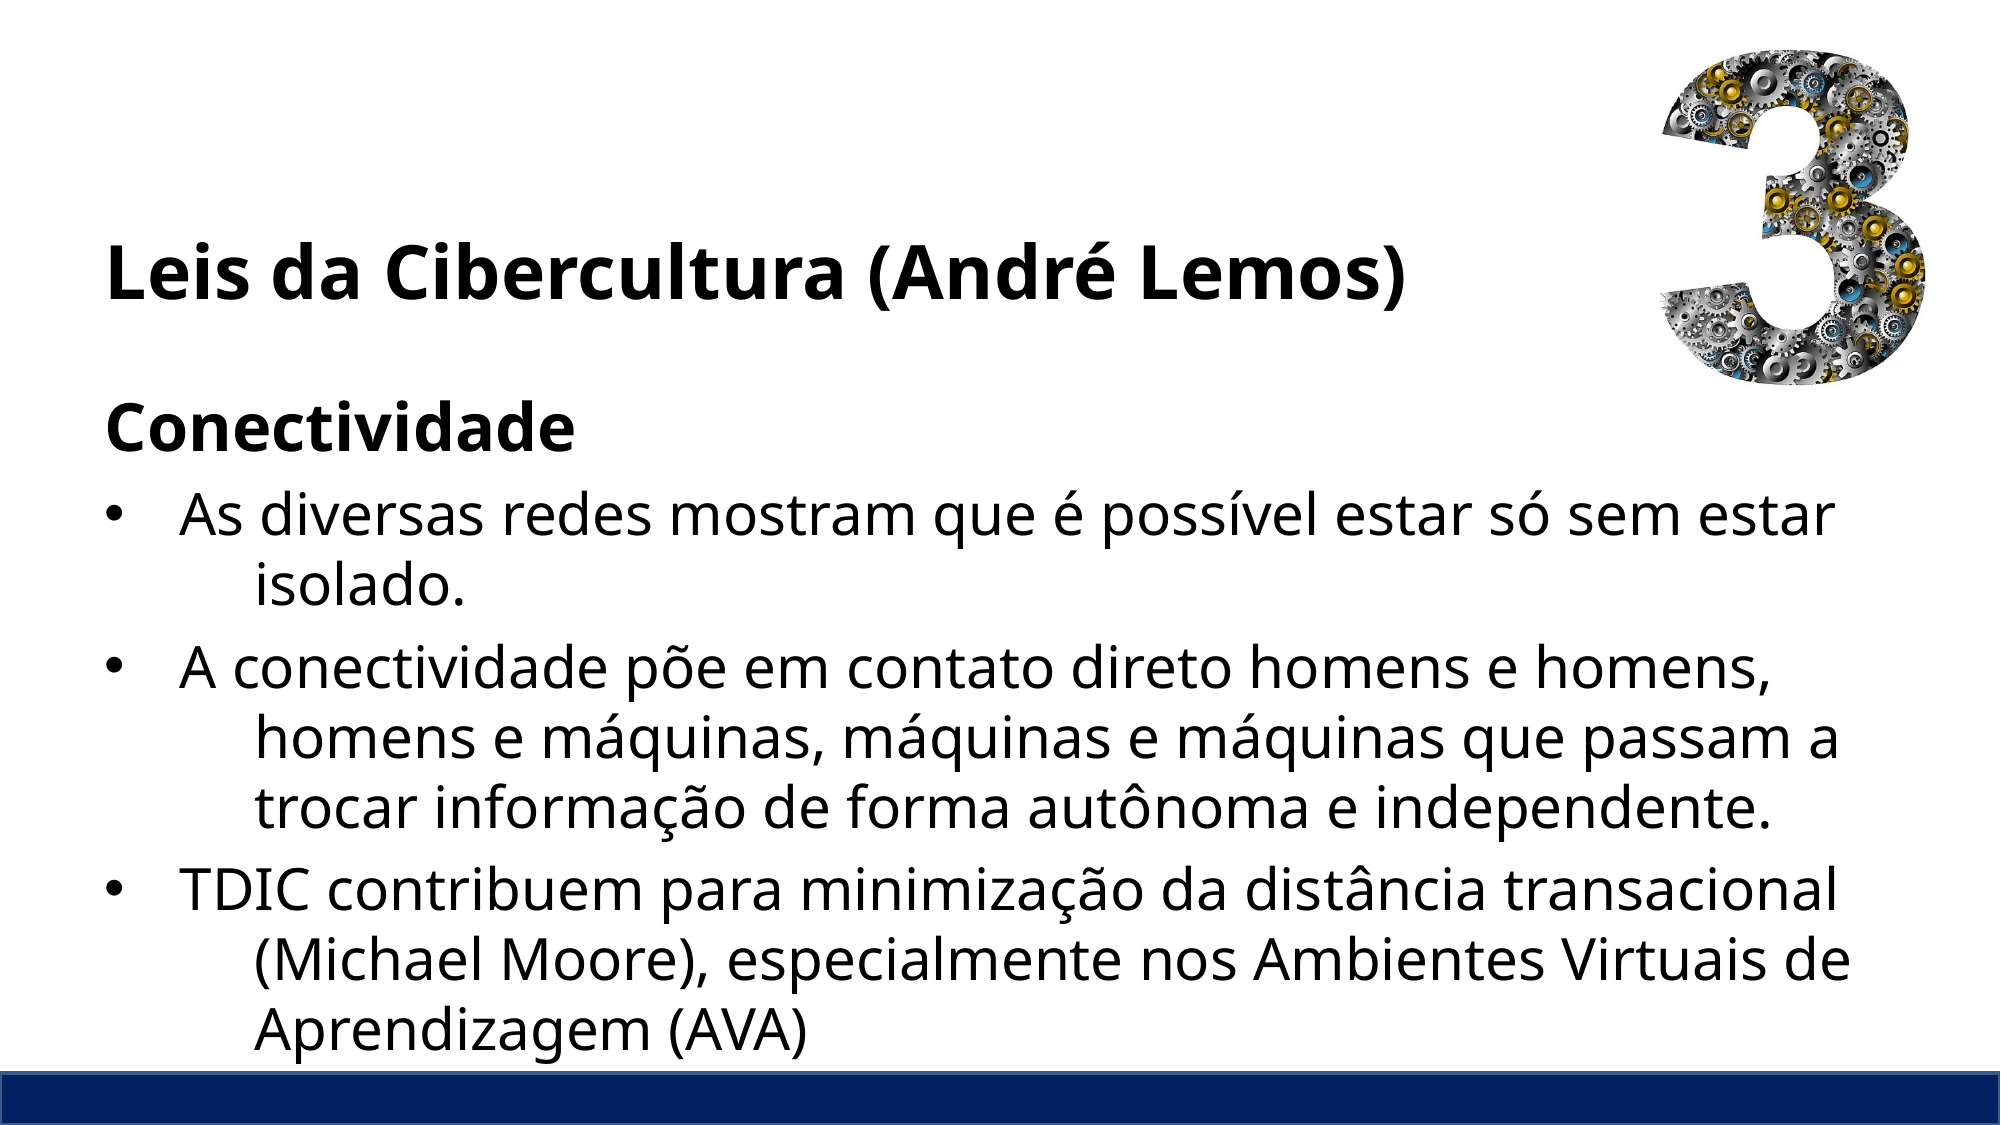

Leis da Cibercultura (André Lemos)
Conectividade
As diversas redes mostram que é possível estar só sem estar isolado.
A conectividade põe em contato direto homens e homens, homens e máquinas, máquinas e máquinas que passam a trocar informação de forma autônoma e independente.
TDIC contribuem para minimização da distância transacional (Michael Moore), especialmente nos Ambientes Virtuais de Aprendizagem (AVA)